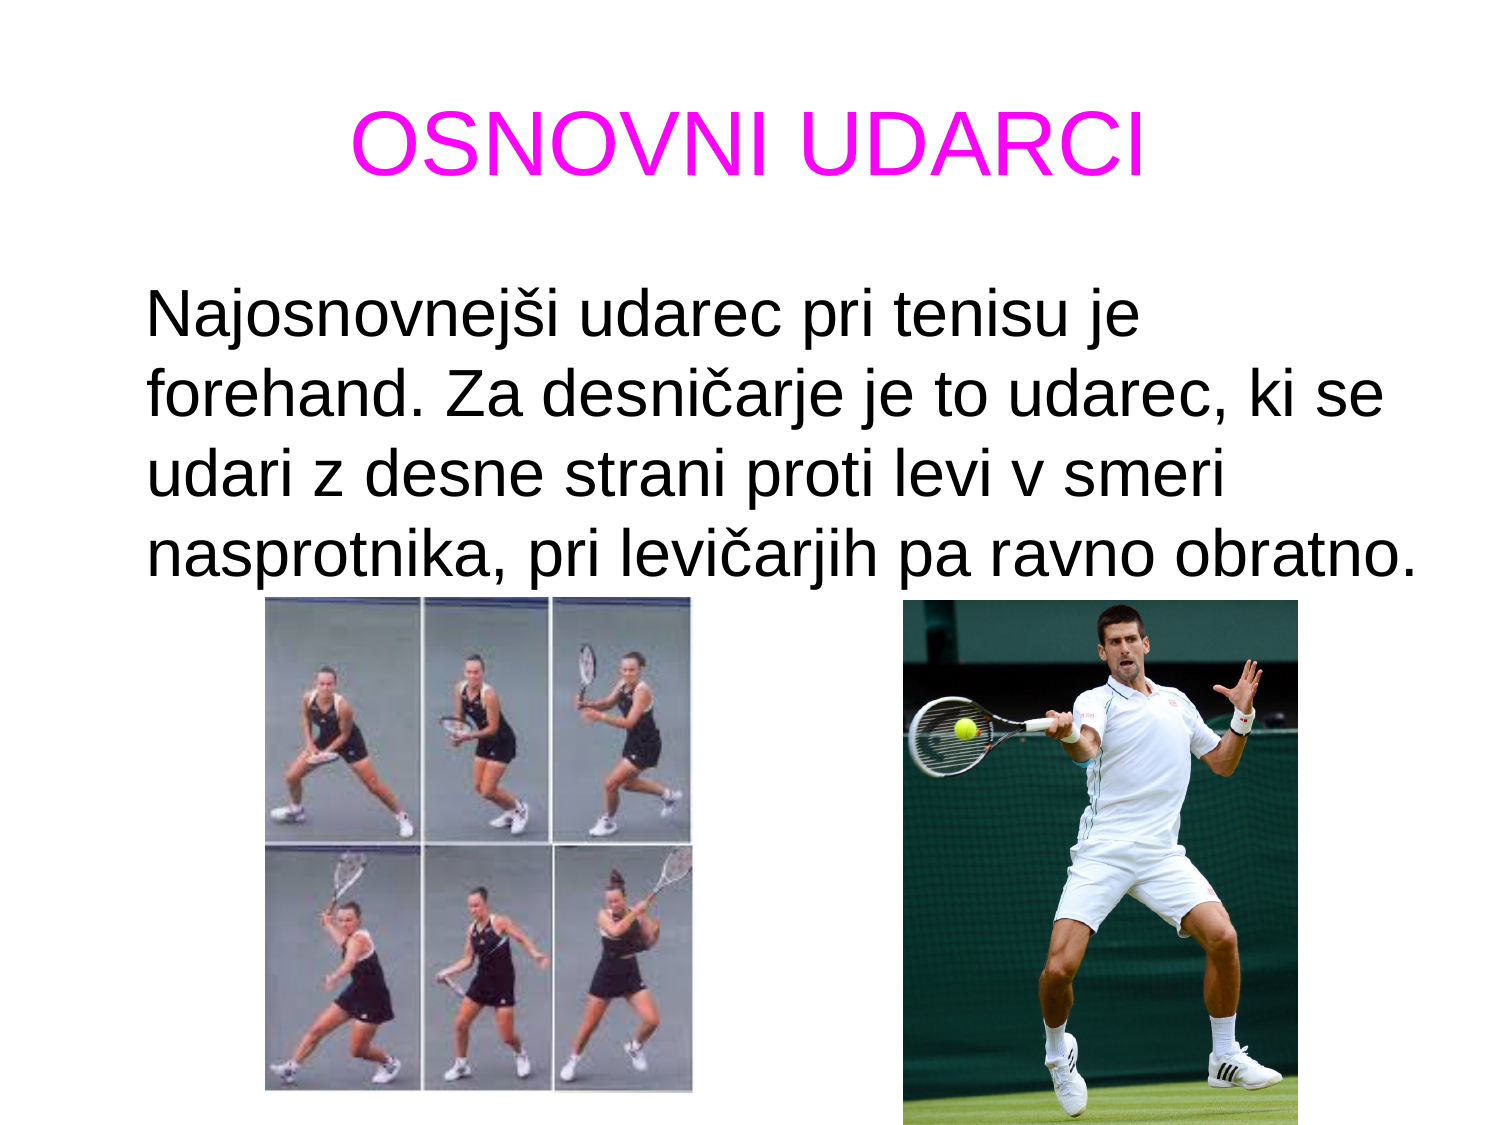

# OSNOVNI UDARCI
 Najosnovnejši udarec pri tenisu je forehand. Za desničarje je to udarec, ki se udari z desne strani proti levi v smeri nasprotnika, pri levičarjih pa ravno obratno.